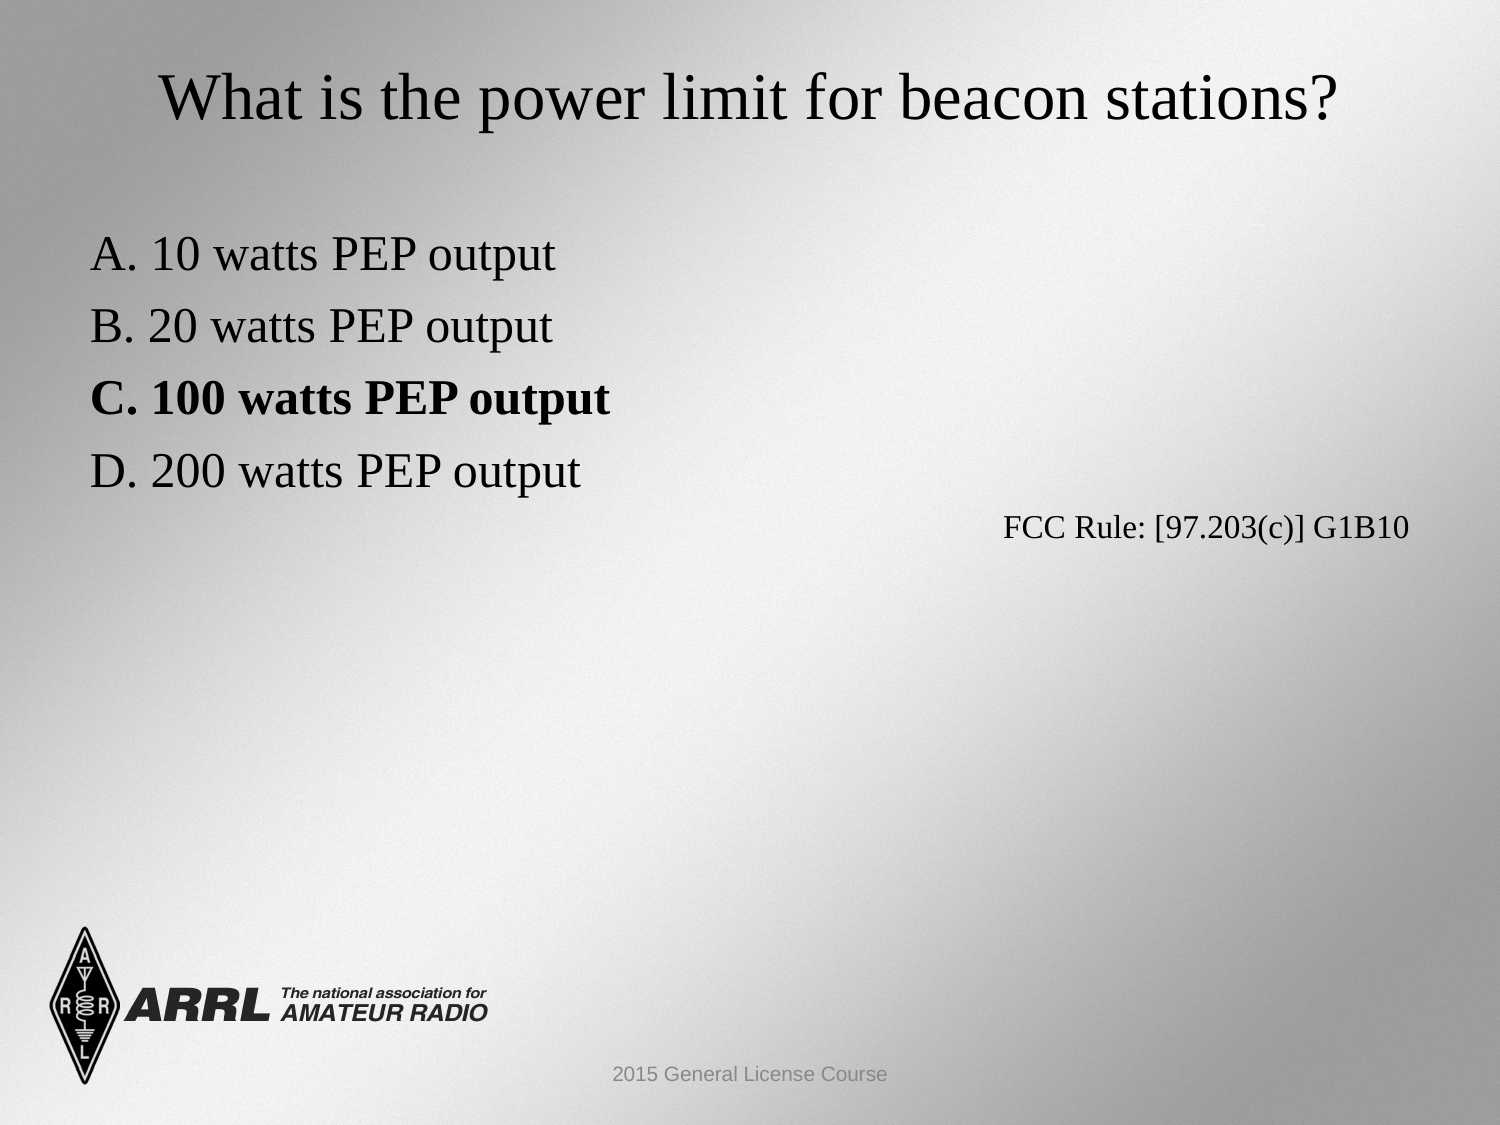

# What is the power limit for beacon stations?
A. 10 watts PEP output
B. 20 watts PEP output
C. 100 watts PEP output
D. 200 watts PEP output
FCC Rule: [97.203(c)] G1B10
2015 General License Course